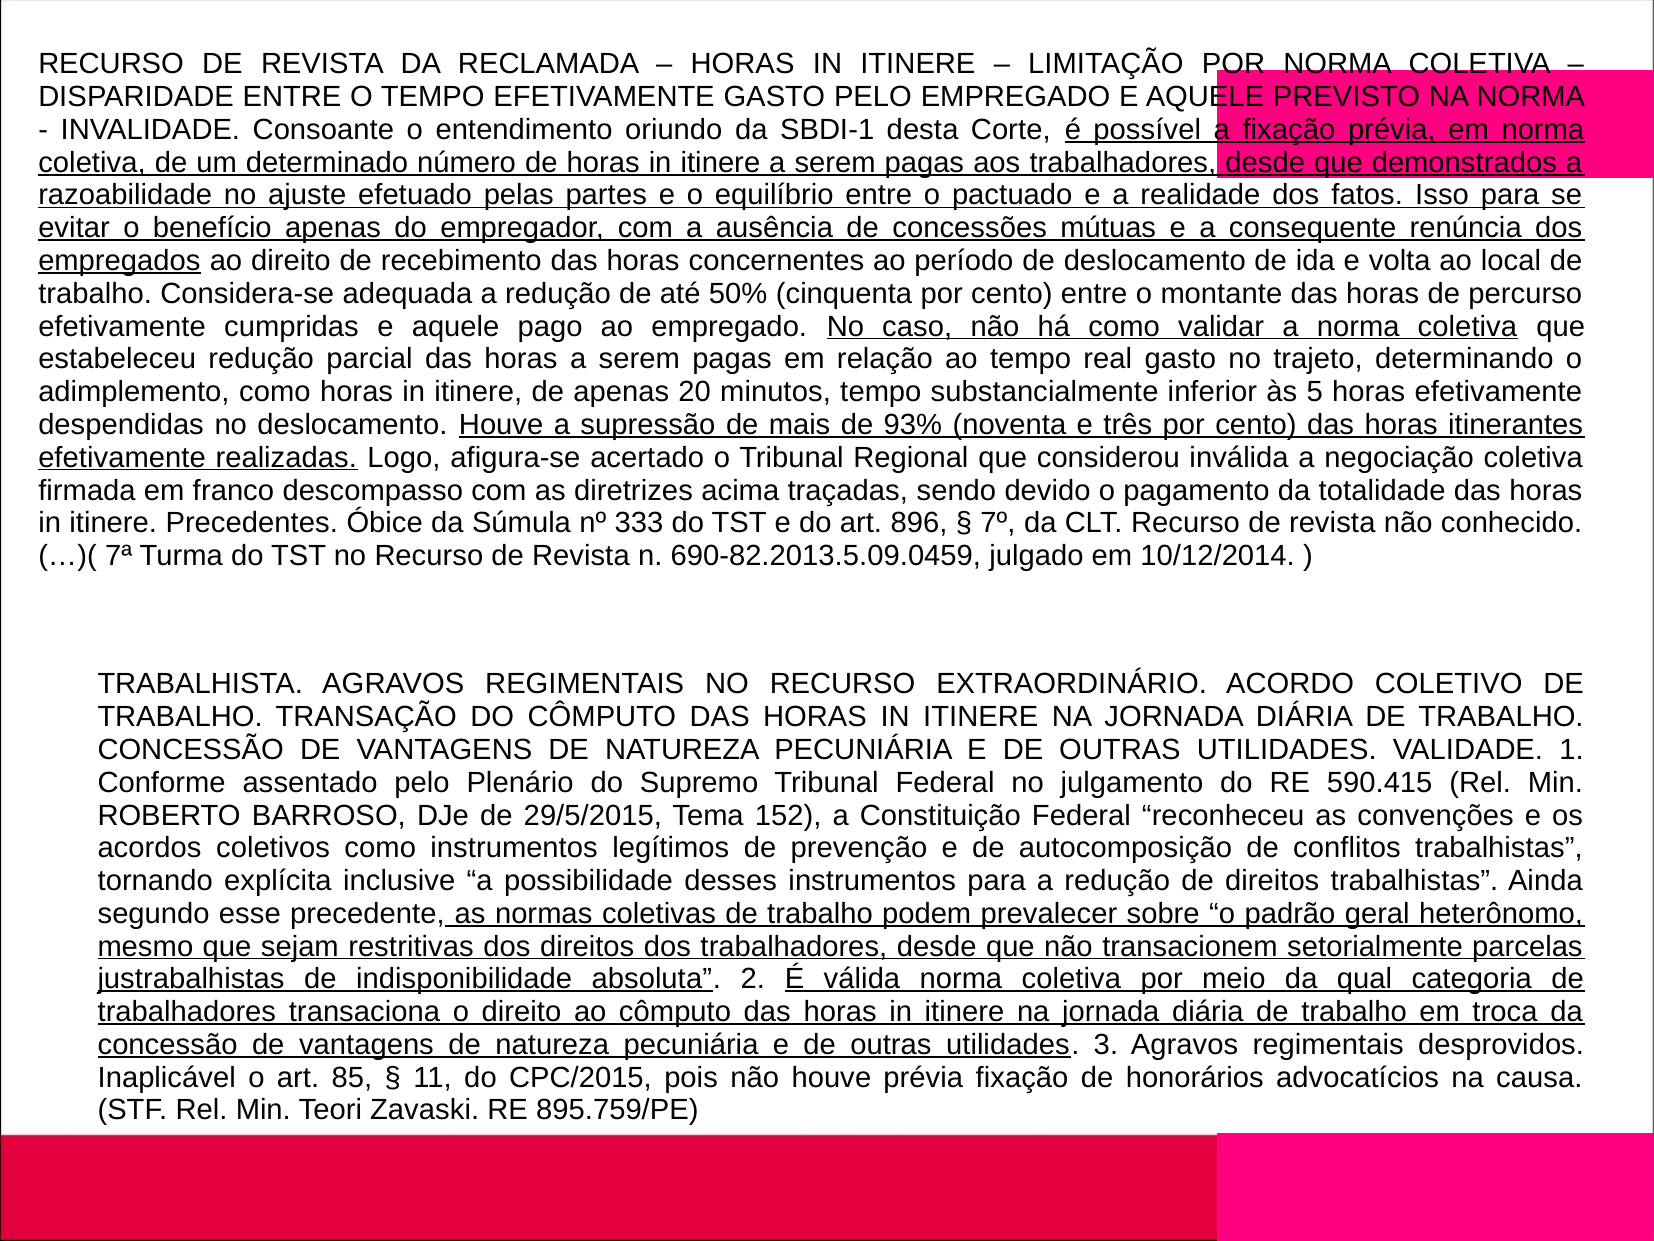

RECURSO DE REVISTA DA RECLAMADA – HORAS IN ITINERE – LIMITAÇÃO POR NORMA COLETIVA – DISPARIDADE ENTRE O TEMPO EFETIVAMENTE GASTO PELO EMPREGADO E AQUELE PREVISTO NA NORMA - INVALIDADE. Consoante o entendimento oriundo da SBDI-1 desta Corte, é possível a fixação prévia, em norma coletiva, de um determinado número de horas in itinere a serem pagas aos trabalhadores, desde que demonstrados a razoabilidade no ajuste efetuado pelas partes e o equilíbrio entre o pactuado e a realidade dos fatos. Isso para se evitar o benefício apenas do empregador, com a ausência de concessões mútuas e a consequente renúncia dos empregados ao direito de recebimento das horas concernentes ao período de deslocamento de ida e volta ao local de trabalho. Considera-se adequada a redução de até 50% (cinquenta por cento) entre o montante das horas de percurso efetivamente cumpridas e aquele pago ao empregado. No caso, não há como validar a norma coletiva que estabeleceu redução parcial das horas a serem pagas em relação ao tempo real gasto no trajeto, determinando o adimplemento, como horas in itinere, de apenas 20 minutos, tempo substancialmente inferior às 5 horas efetivamente despendidas no deslocamento. Houve a supressão de mais de 93% (noventa e três por cento) das horas itinerantes efetivamente realizadas. Logo, afigura-se acertado o Tribunal Regional que considerou inválida a negociação coletiva firmada em franco descompasso com as diretrizes acima traçadas, sendo devido o pagamento da totalidade das horas in itinere. Precedentes. Óbice da Súmula nº 333 do TST e do art. 896, § 7º, da CLT. Recurso de revista não conhecido. (…)( 7ª Turma do TST no Recurso de Revista n. 690-82.2013.5.09.0459, julgado em 10/12/2014. )
TRABALHISTA. AGRAVOS REGIMENTAIS NO RECURSO EXTRAORDINÁRIO. ACORDO COLETIVO DE TRABALHO. TRANSAÇÃO DO CÔMPUTO DAS HORAS IN ITINERE NA JORNADA DIÁRIA DE TRABALHO. CONCESSÃO DE VANTAGENS DE NATUREZA PECUNIÁRIA E DE OUTRAS UTILIDADES. VALIDADE. 1. Conforme assentado pelo Plenário do Supremo Tribunal Federal no julgamento do RE 590.415 (Rel. Min. ROBERTO BARROSO, DJe de 29/5/2015, Tema 152), a Constituição Federal “reconheceu as convenções e os acordos coletivos como instrumentos legítimos de prevenção e de autocomposição de conflitos trabalhistas”, tornando explícita inclusive “a possibilidade desses instrumentos para a redução de direitos trabalhistas”. Ainda segundo esse precedente, as normas coletivas de trabalho podem prevalecer sobre “o padrão geral heterônomo, mesmo que sejam restritivas dos direitos dos trabalhadores, desde que não transacionem setorialmente parcelas justrabalhistas de indisponibilidade absoluta”. 2. É válida norma coletiva por meio da qual categoria de trabalhadores transaciona o direito ao cômputo das horas in itinere na jornada diária de trabalho em troca da concessão de vantagens de natureza pecuniária e de outras utilidades. 3. Agravos regimentais desprovidos. Inaplicável o art. 85, § 11, do CPC/2015, pois não houve prévia fixação de honorários advocatícios na causa. (STF. Rel. Min. Teori Zavaski. RE 895.759/PE)